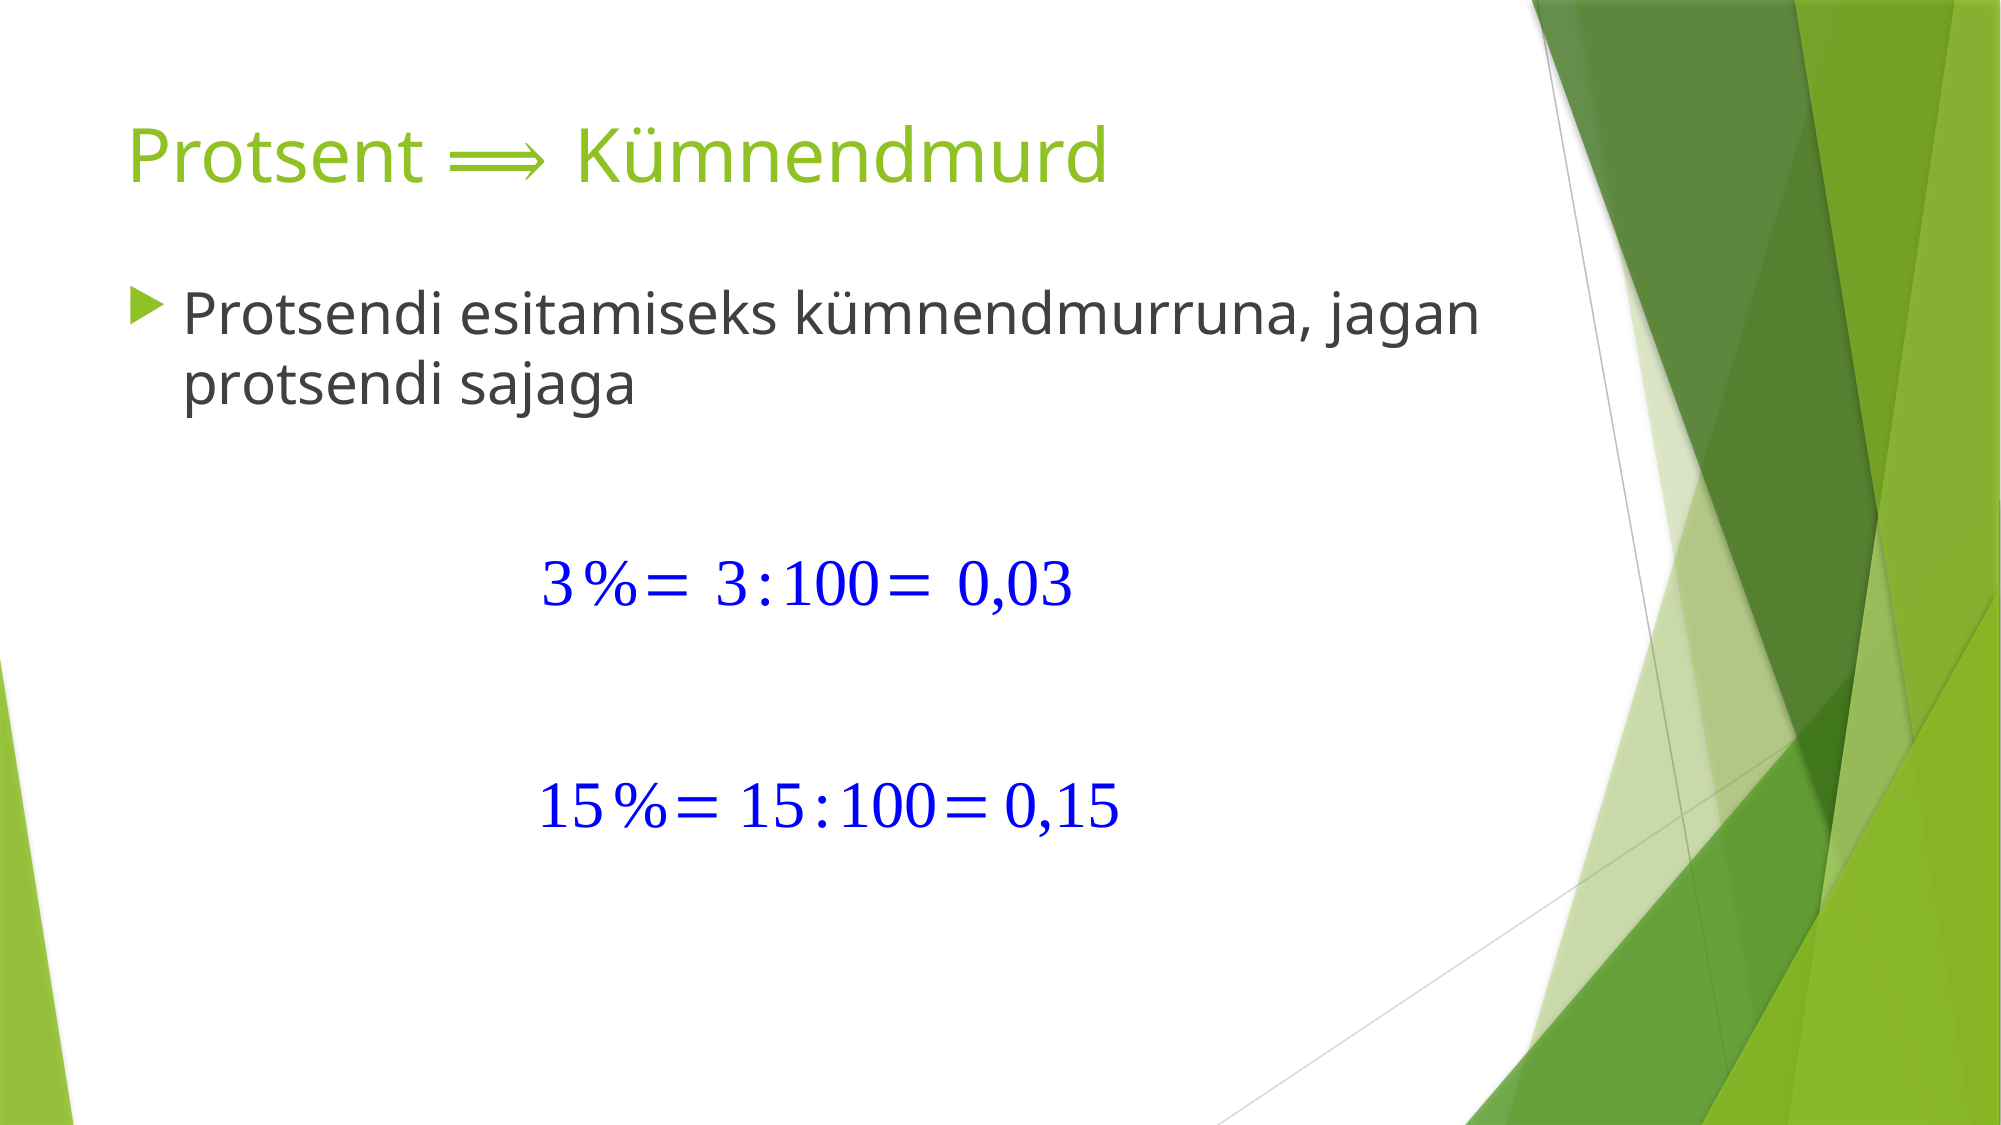

# Protsent ⟹ Kümnendmurd
Protsendi esitamiseks kümnendmurruna, jagan protsendi sajaga